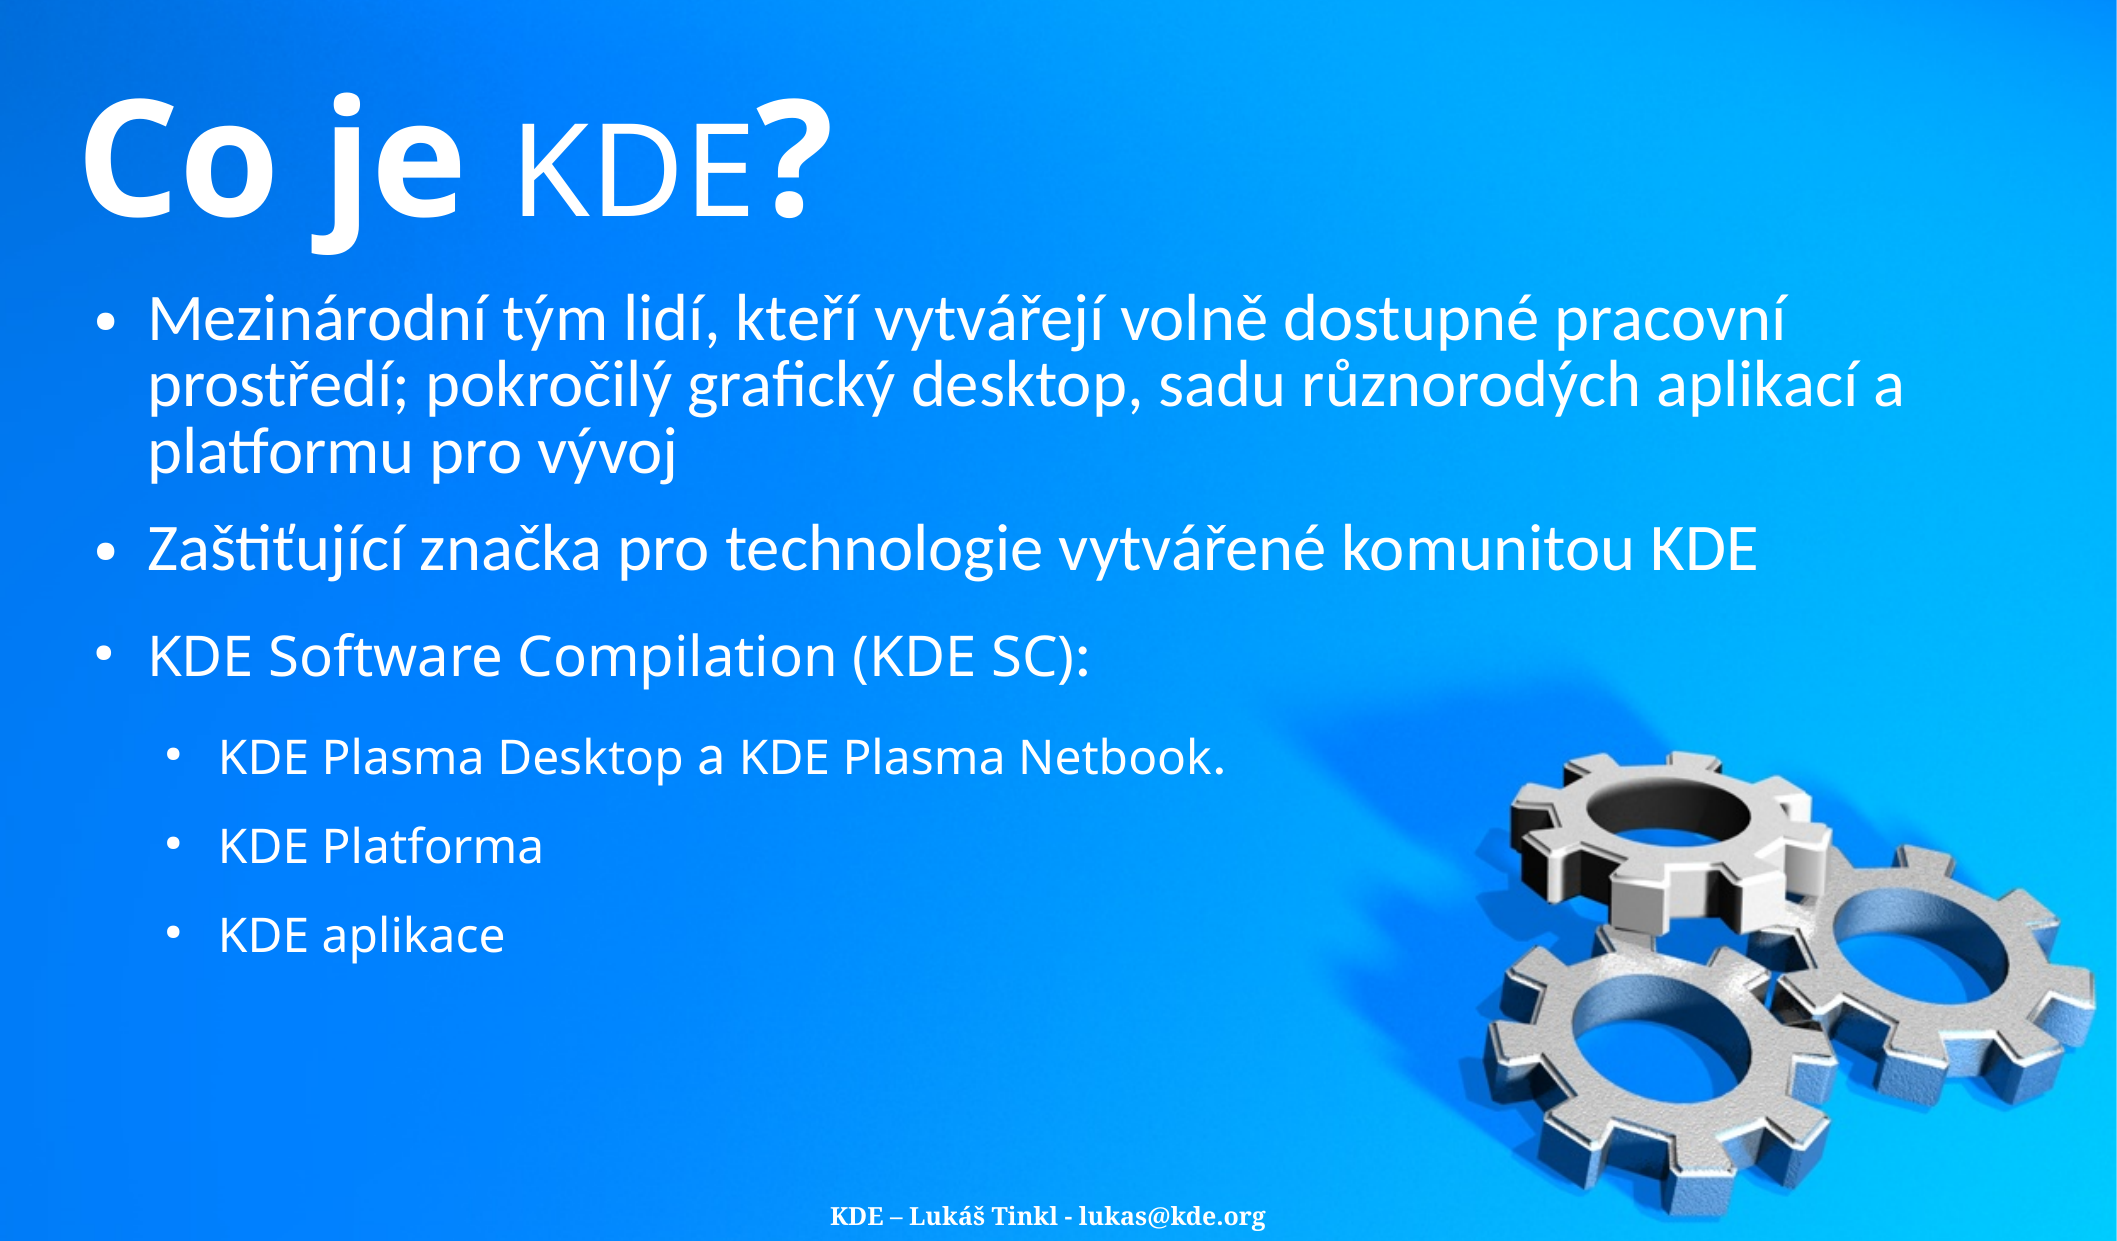

# Co je KDE?
Mezinárodní tým lidí, kteří vytvářejí volně dostupné pracovní prostředí; pokročilý grafický desktop, sadu různorodých aplikací a platformu pro vývoj
Zaštiťující značka pro technologie vytvářené komunitou KDE
KDE Software Compilation (KDE SC):
KDE Plasma Desktop a KDE Plasma Netbook.
KDE Platforma
KDE aplikace
KDE for Beginners - Sandro S. Andrade - sandroandrade@kde.org